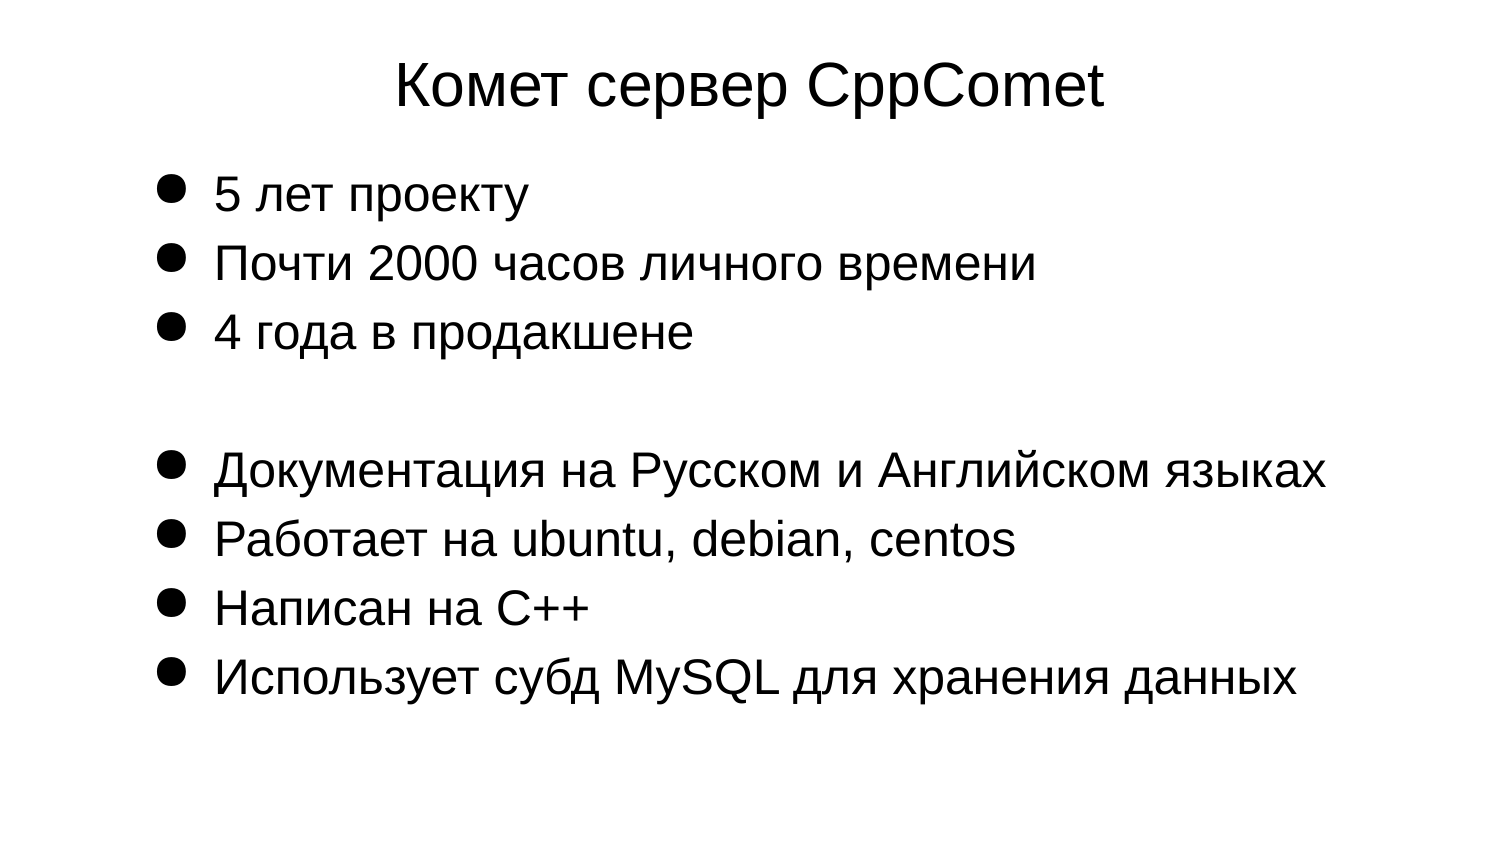

Комет сервер CppComet
5 лет проекту
Почти 2000 часов личного времени
4 года в продакшене
Документация на Русском и Английском языках
Работает на ubuntu, debian, centos
Написан на С++
Использует субд MySQL для хранения данных